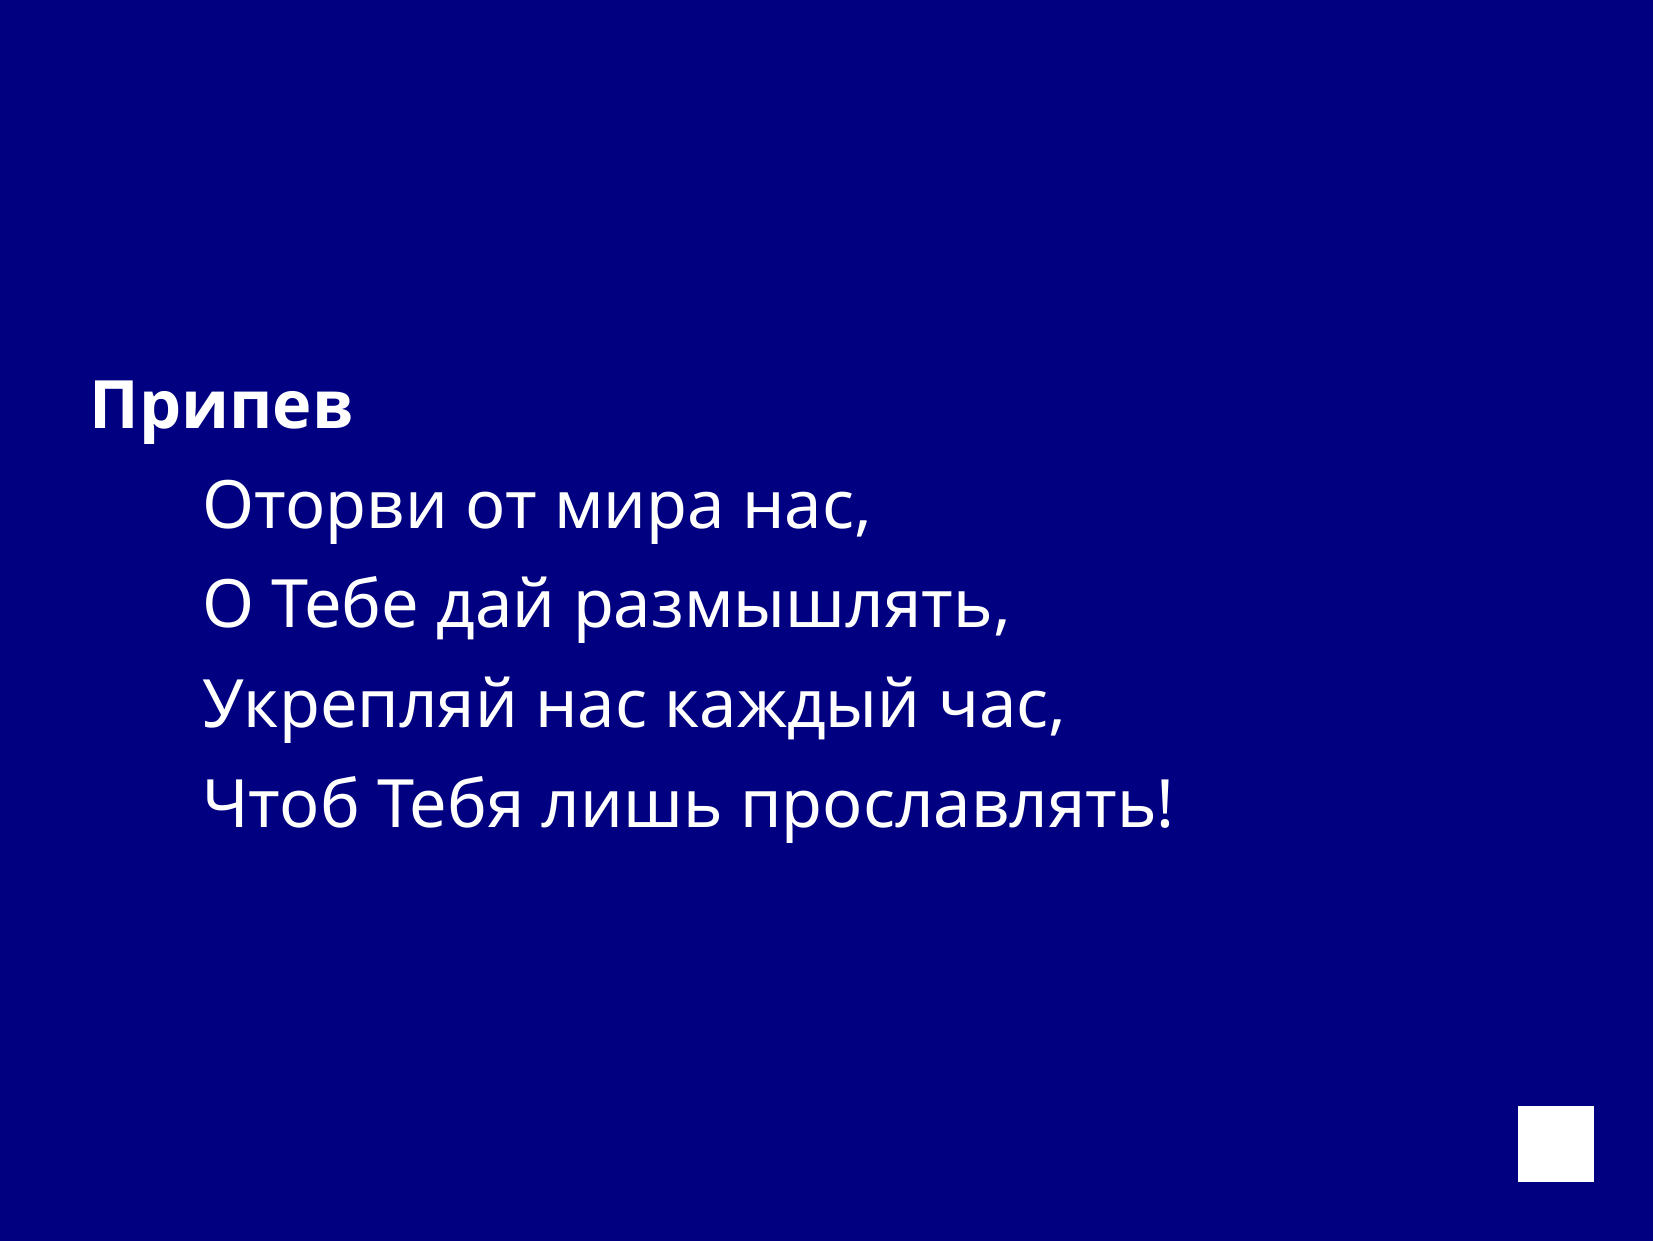

Припев
	Оторви от мира нас,
	О Тебе дай размышлять,
	Укрепляй нас каждый час,
	Чтоб Тебя лишь прославлять!